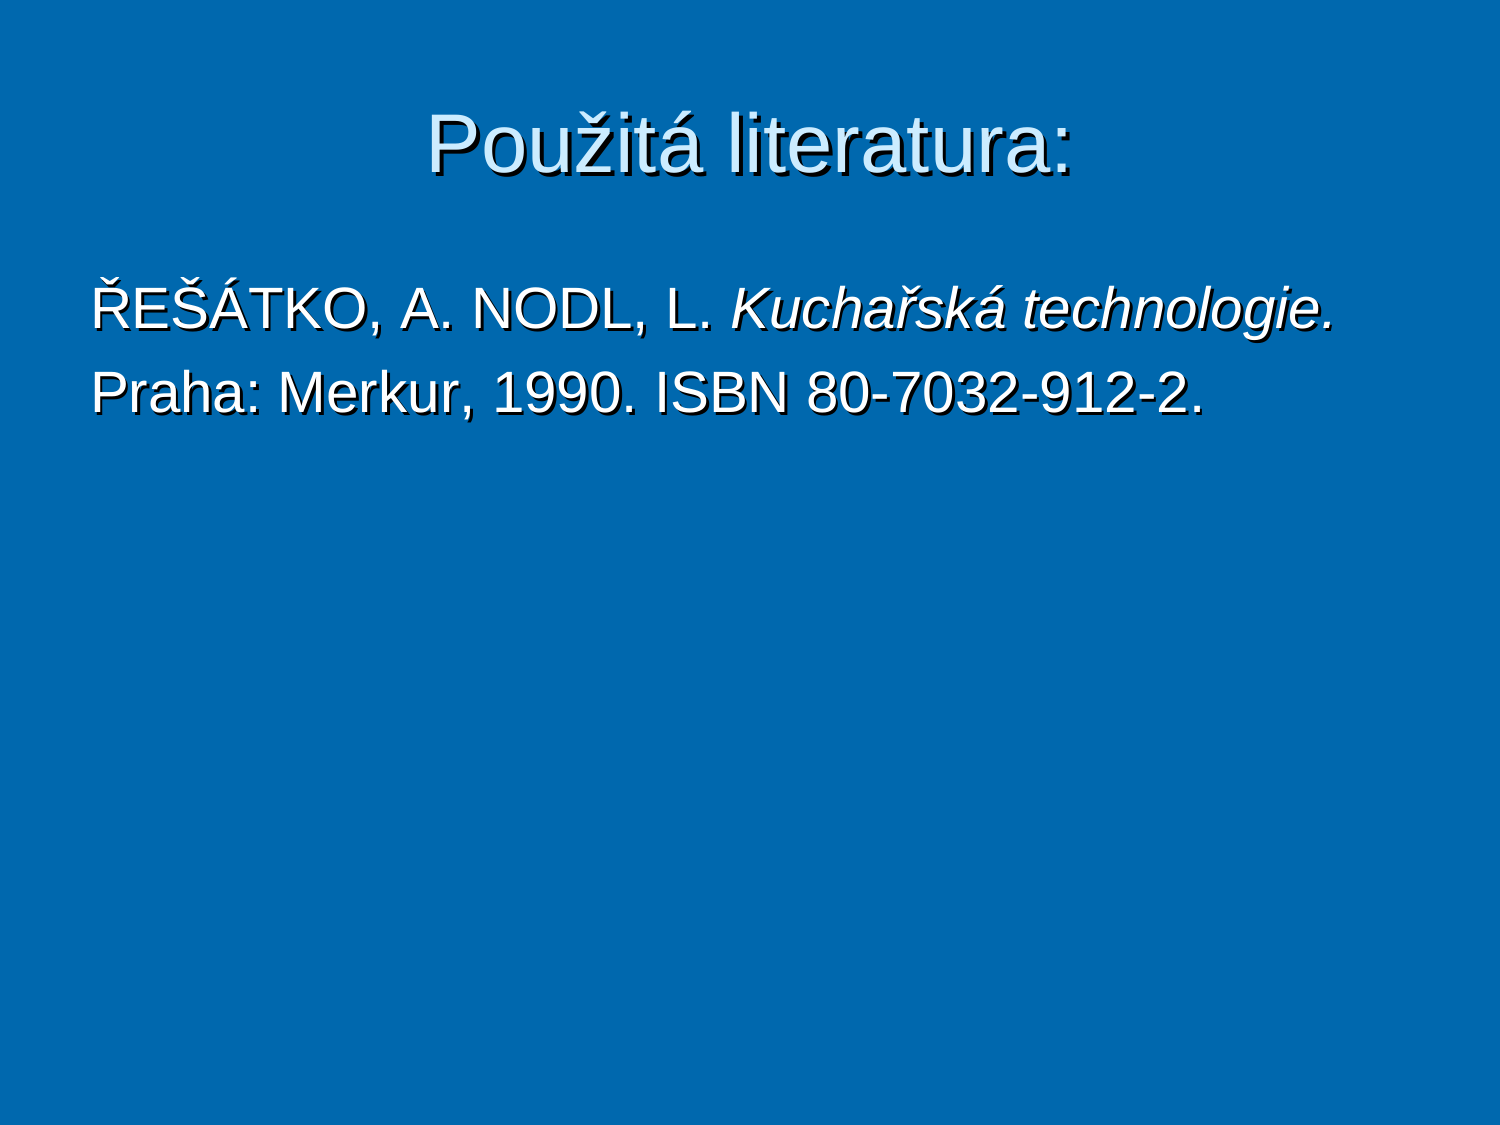

# Použitá literatura:
ŘEŠÁTKO, A. NODL, L. Kuchařská technologie.
Praha: Merkur, 1990. ISBN 80-7032-912-2.